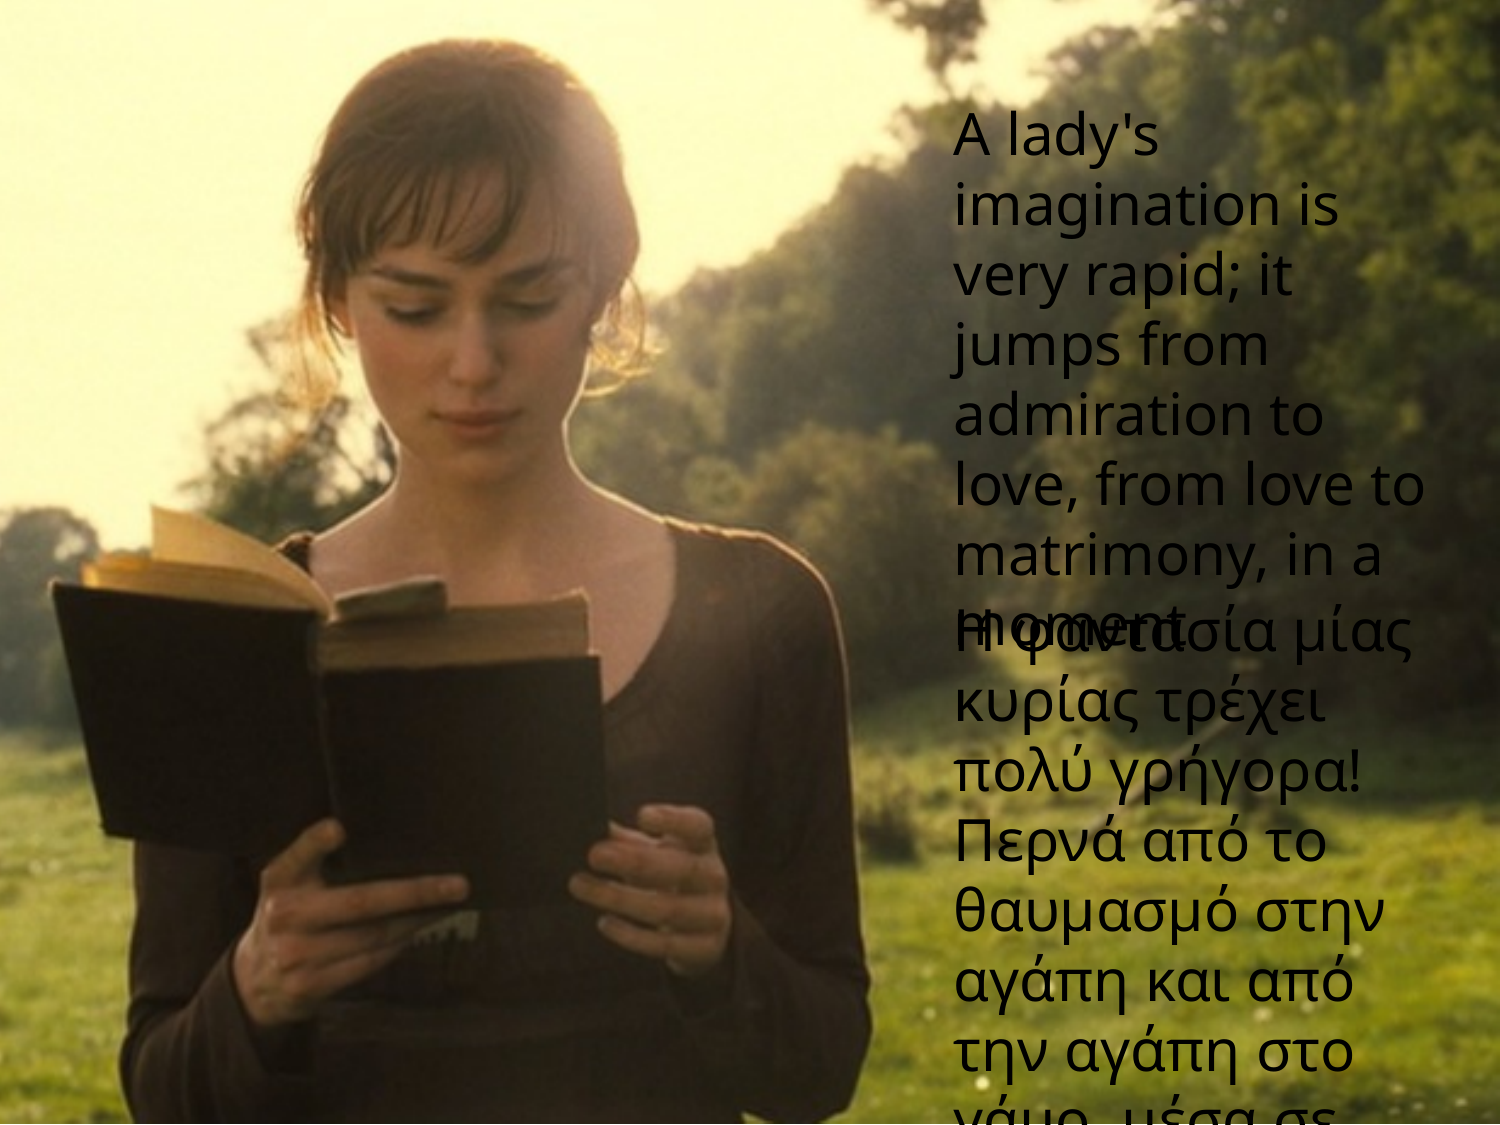

A lady's imagination is very rapid; it jumps from admiration to love, from love to matrimony, in a moment
Η φαντασία μίας κυρίας τρέχει πολύ γρήγορα! Περνά από το θαυμασμό στην αγάπη και από την αγάπη στο γάμο, μέσα σε ένα λεπτό.